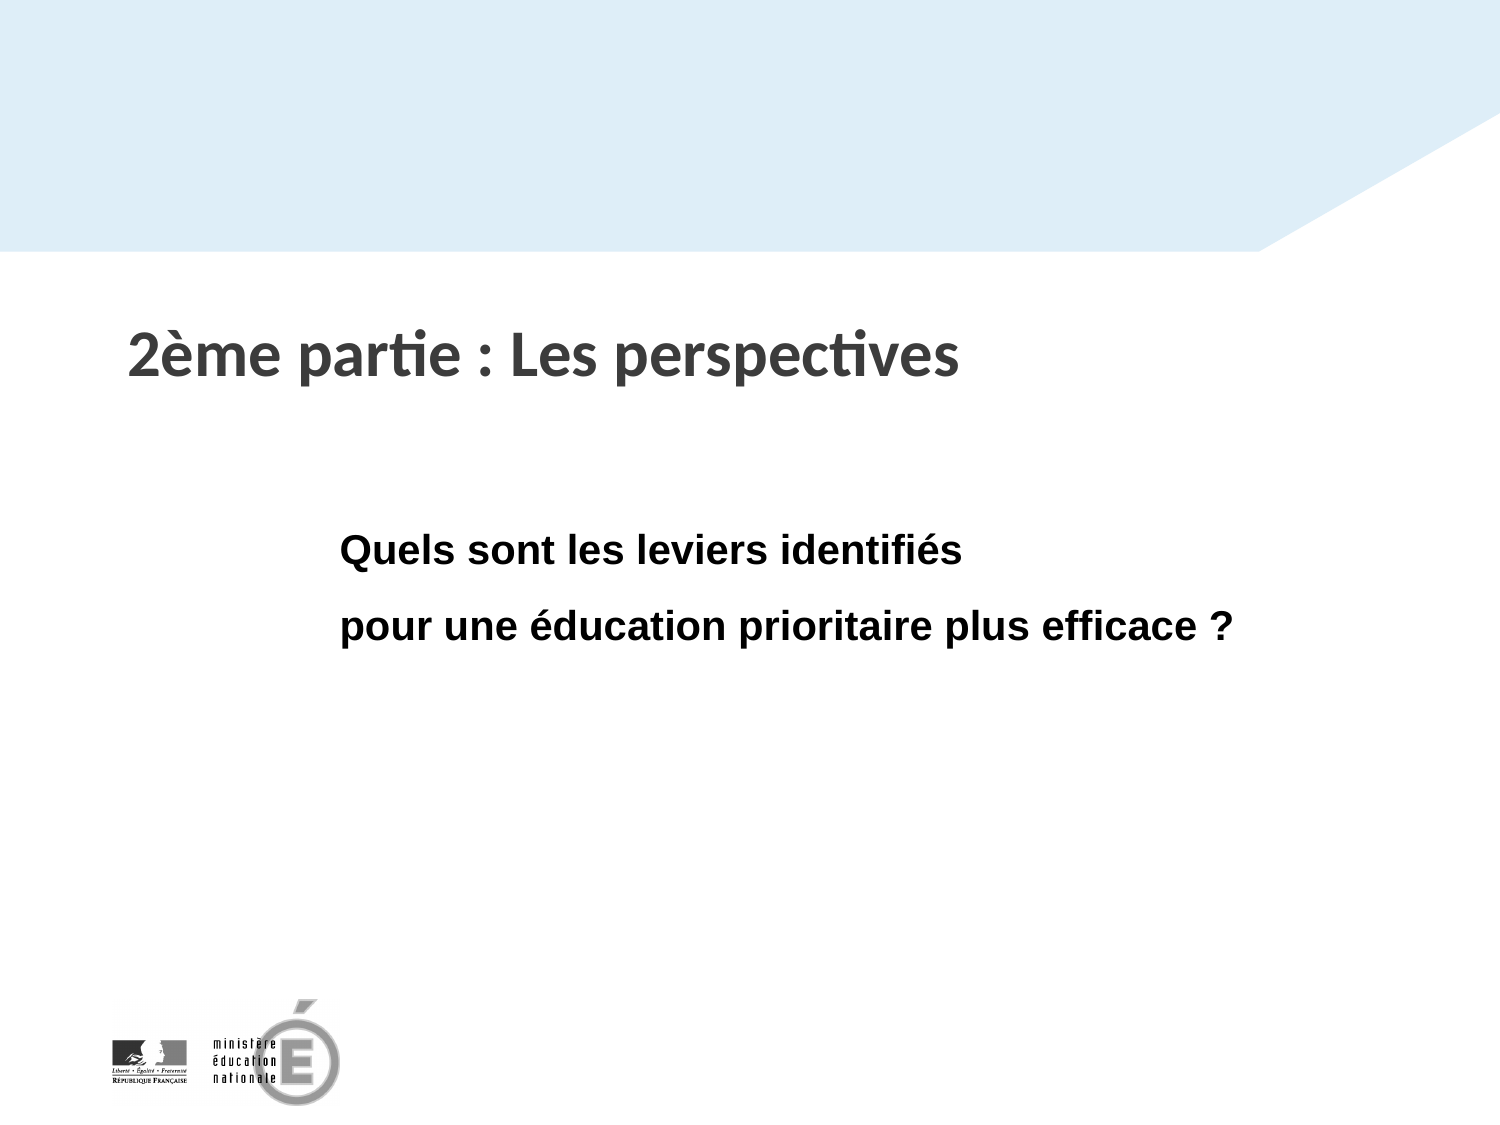

2ème partie : Les perspectives
Quels sont les leviers identifiés
pour une éducation prioritaire plus efficace ?